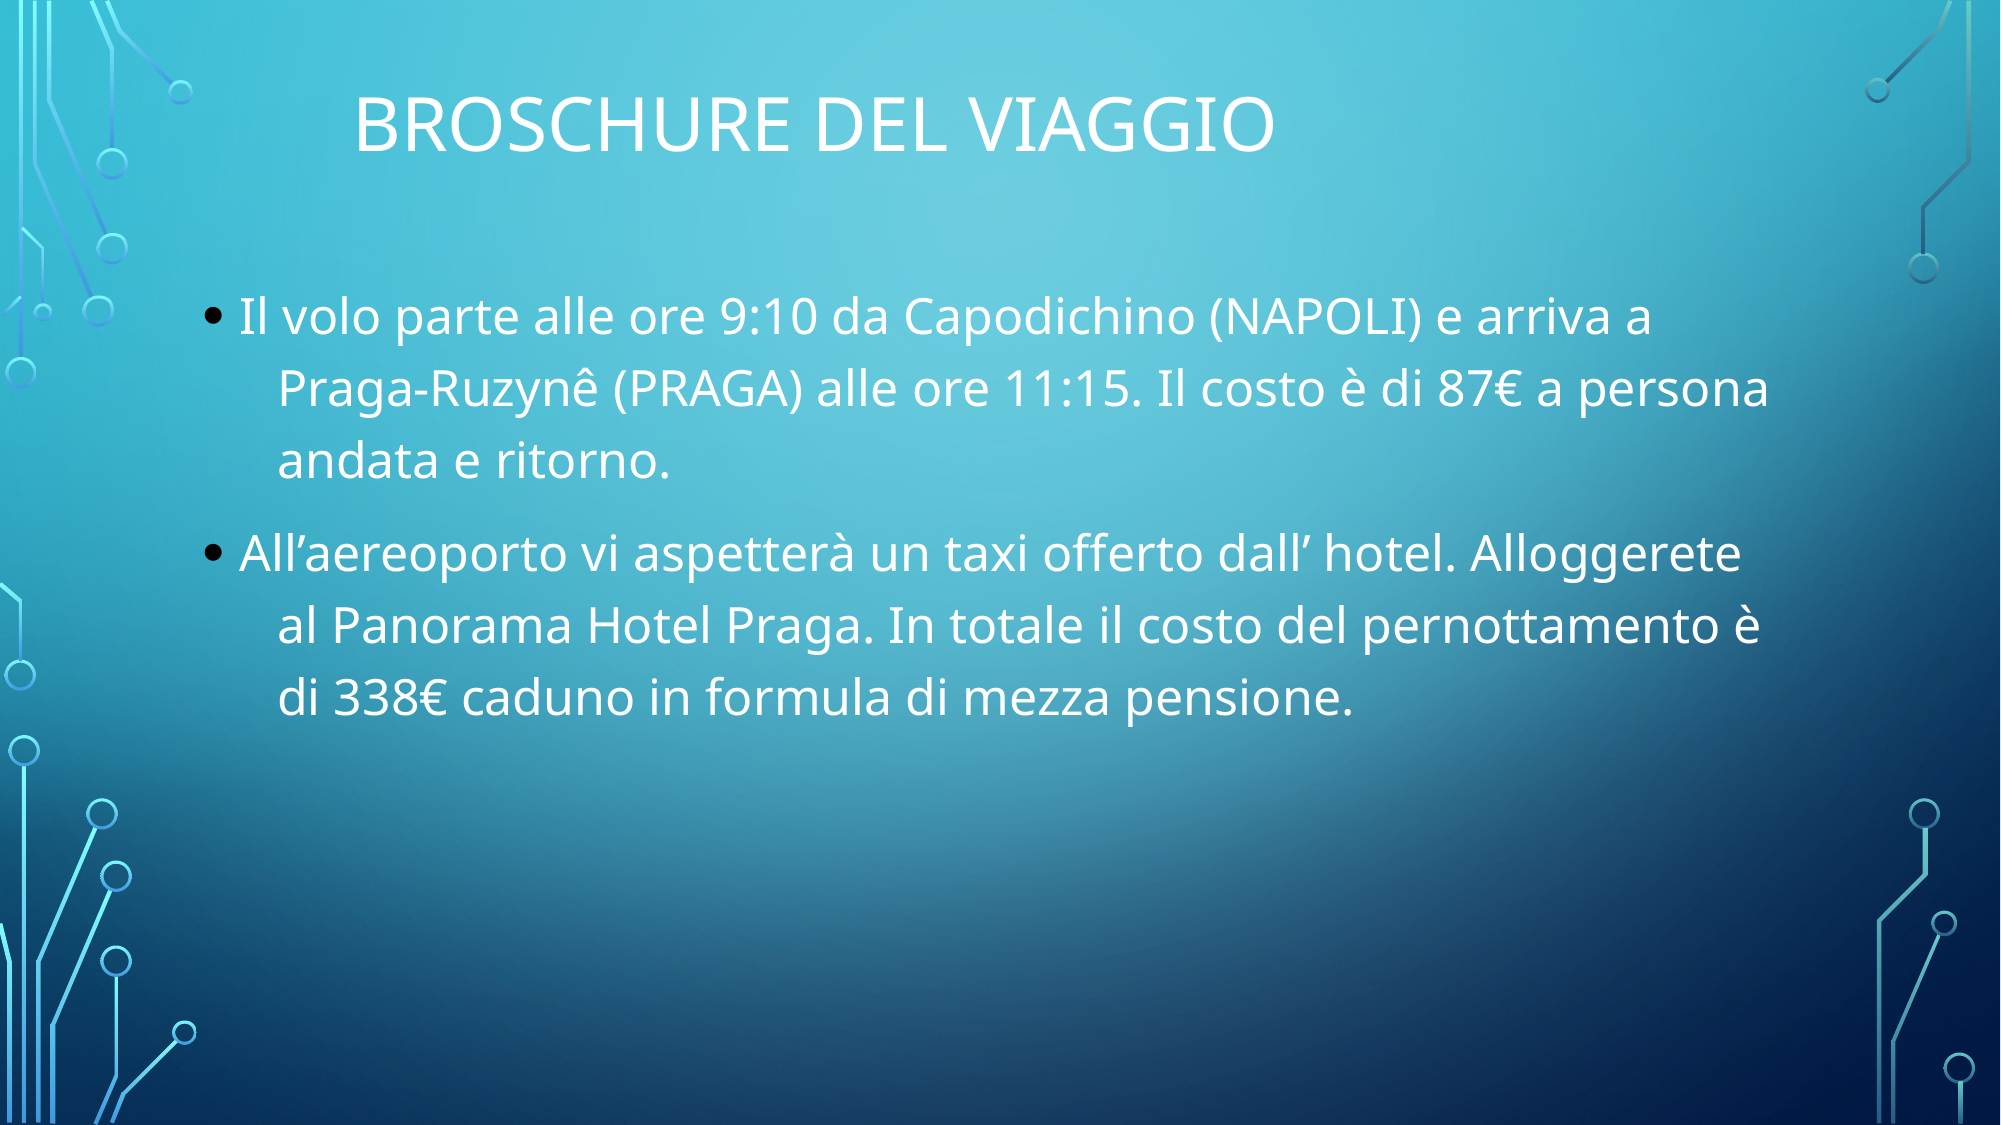

# Broschure del viaggio
Il volo parte alle ore 9:10 da Capodichino (NAPOLI) e arriva a Praga-Ruzynê (PRAGA) alle ore 11:15. Il costo è di 87€ a persona andata e ritorno.
All’aereoporto vi aspetterà un taxi offerto dall’ hotel. Alloggerete al Panorama Hotel Praga. In totale il costo del pernottamento è di 338€ caduno in formula di mezza pensione.